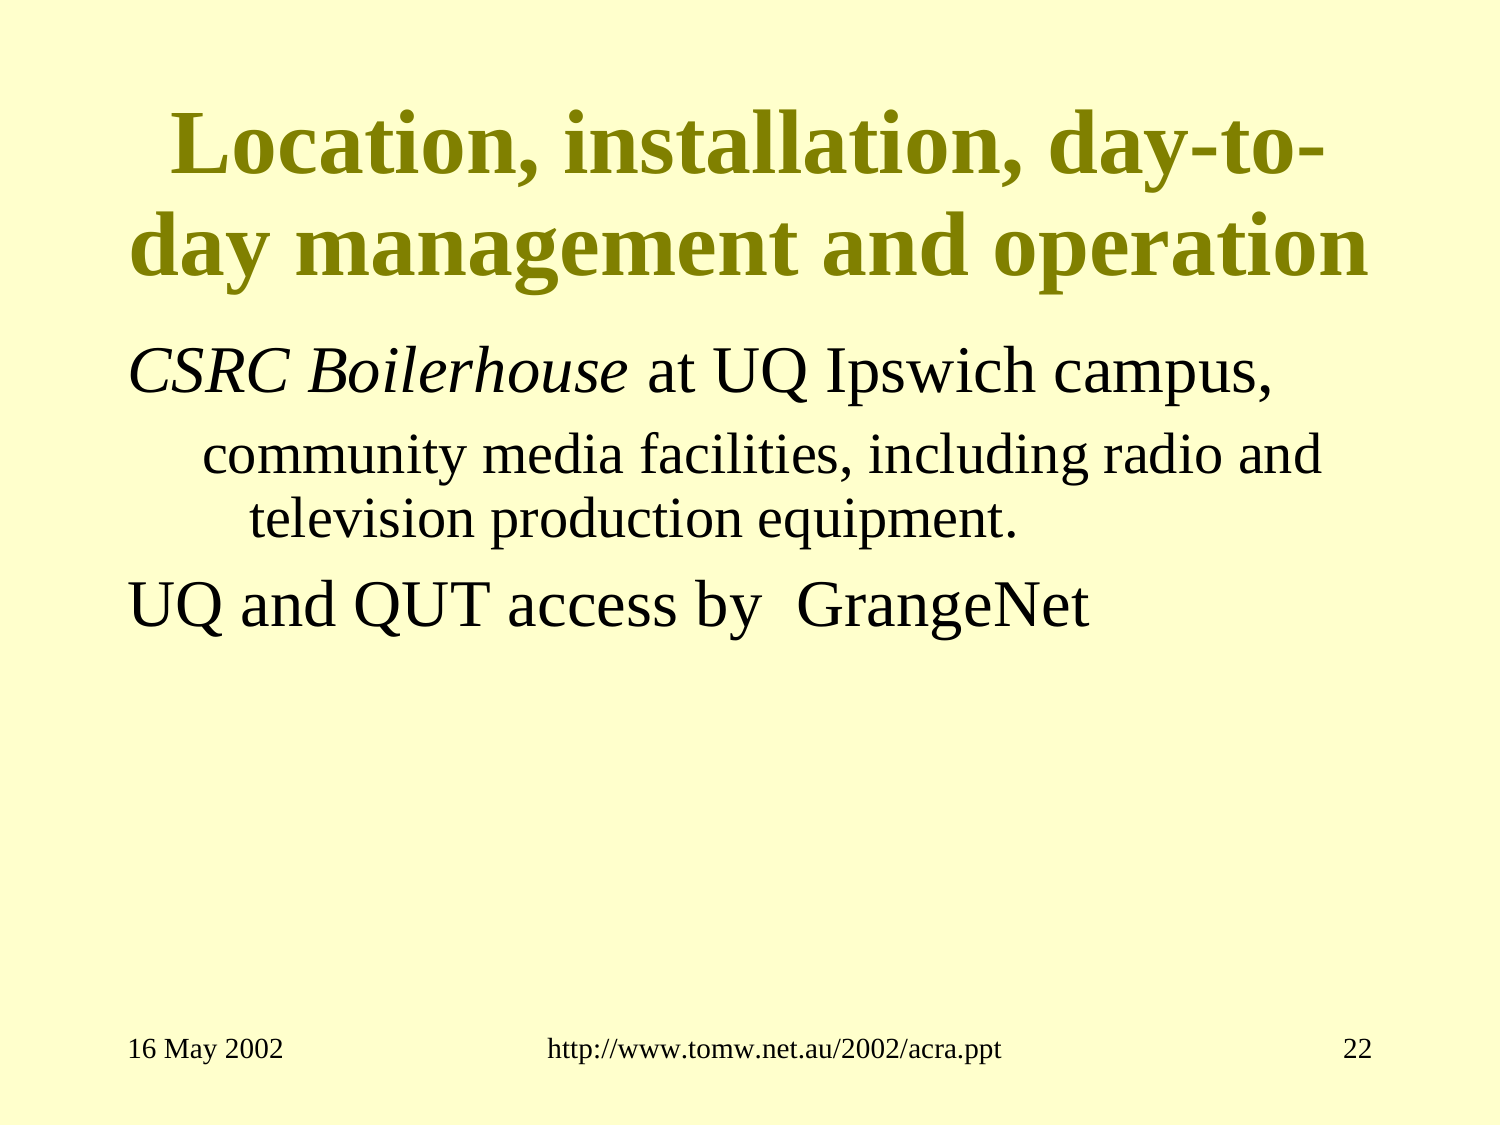

# Location, installation, day-to-day management and operation
CSRC Boilerhouse at UQ Ipswich campus,
community media facilities, including radio and television production equipment.
UQ and QUT access by GrangeNet
16 May 2002
http://www.tomw.net.au/2002/acra.ppt
22